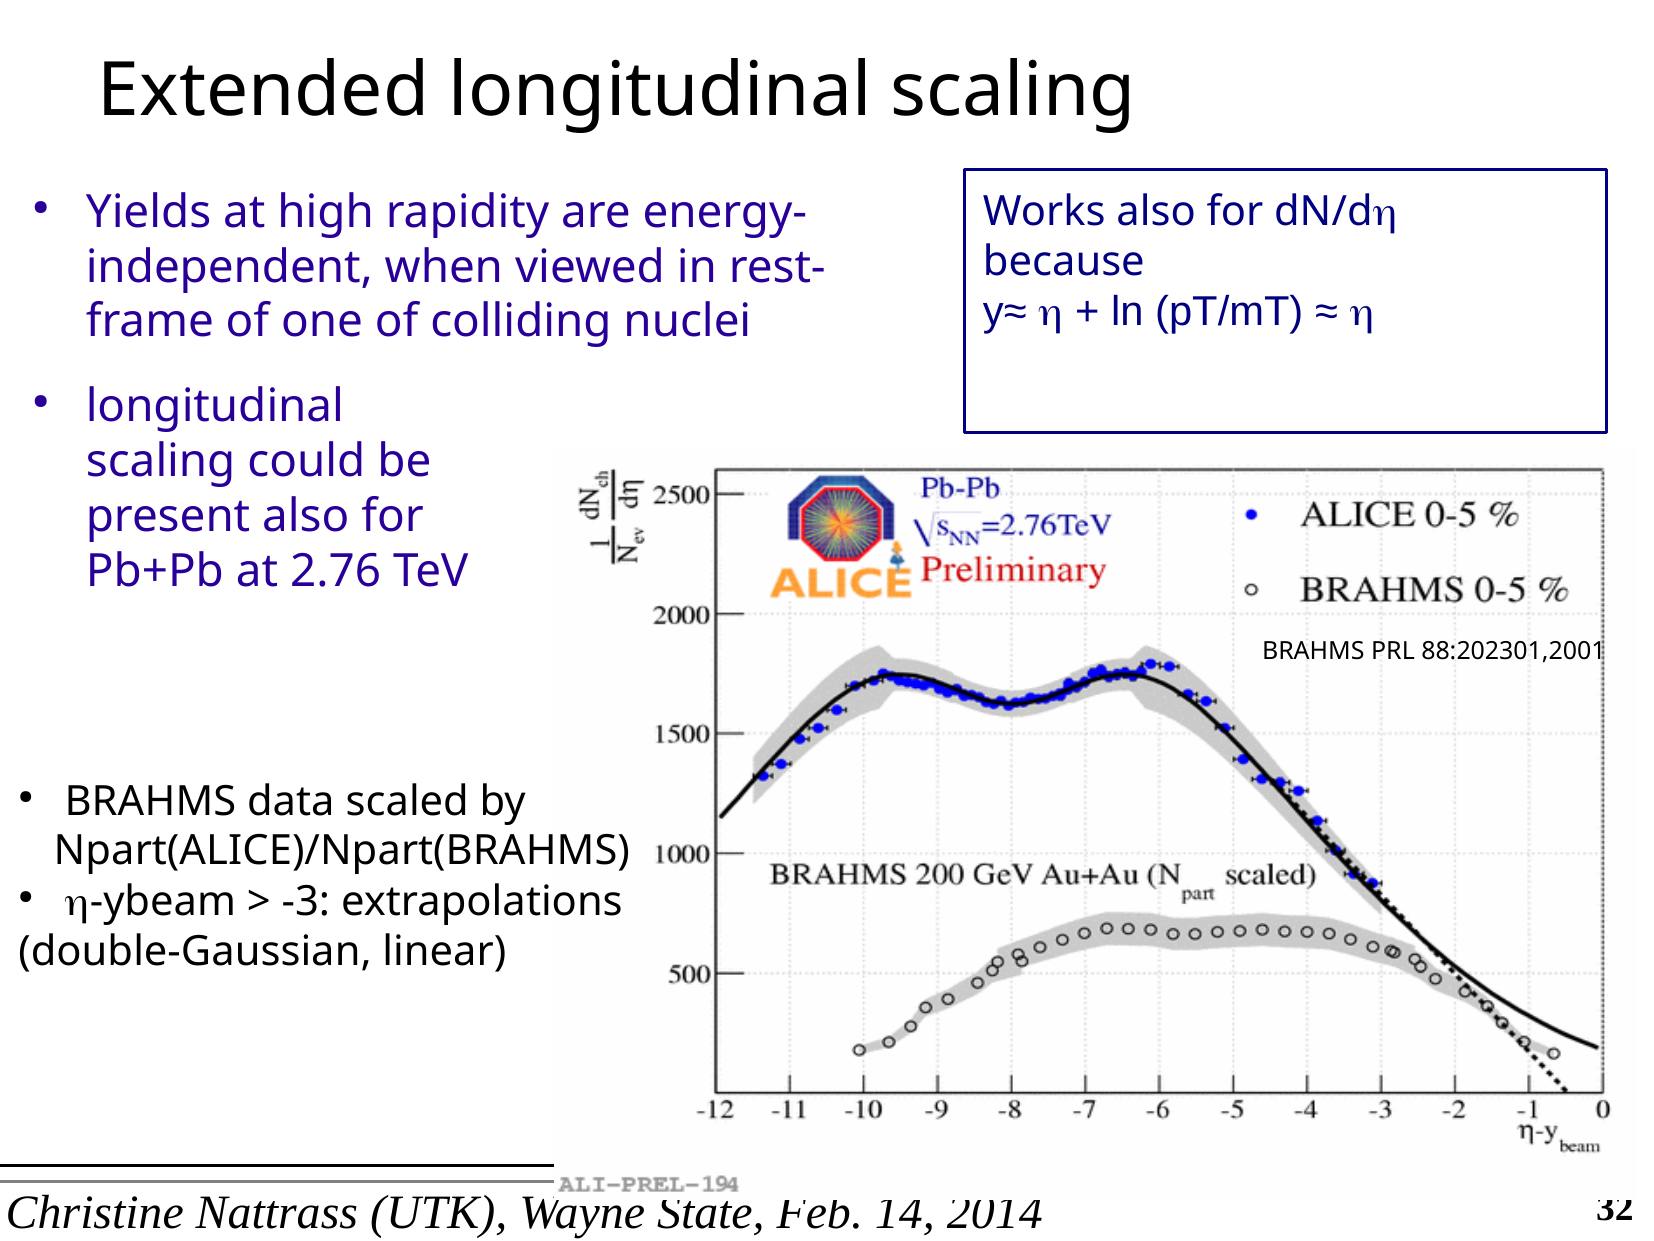

# Extended longitudinal scaling
Yields at high rapidity are energy-independent, when viewed in rest-frame of one of colliding nuclei
longitudinal
scaling could be
present also for
Pb+Pb at 2.76 TeV
Works also for dN/dh
because
y≈ h + ln (pT/mT) ≈ h
BRAHMS PRL 88:202301,2001
 BRAHMS data scaled by Npart(ALICE)/Npart(BRAHMS)
 h-ybeam > -3: extrapolations
(double-Gaussian, linear)